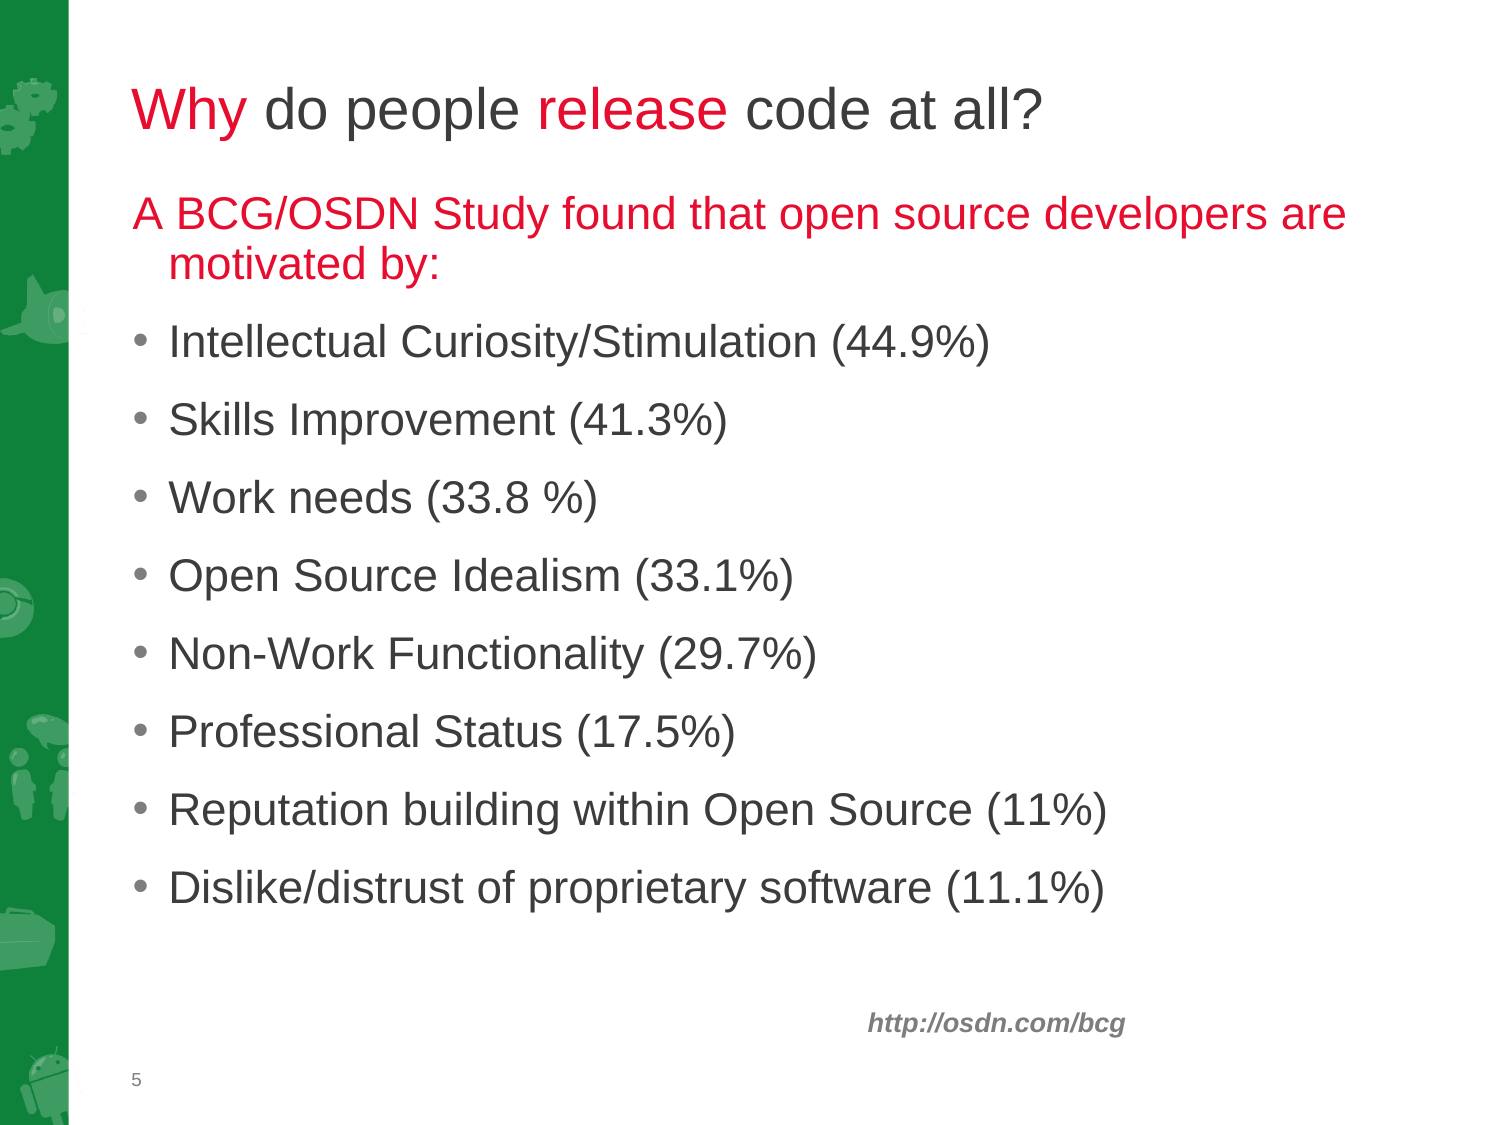

Why do people release code at all?
A BCG/OSDN Study found that open source developers are motivated by:
Intellectual Curiosity/Stimulation (44.9%)
Skills Improvement (41.3%)
Work needs (33.8 %)
Open Source Idealism (33.1%)
Non-Work Functionality (29.7%)
Professional Status (17.5%)
Reputation building within Open Source (11%)
Dislike/distrust of proprietary software (11.1%)
 http://osdn.com/bcg